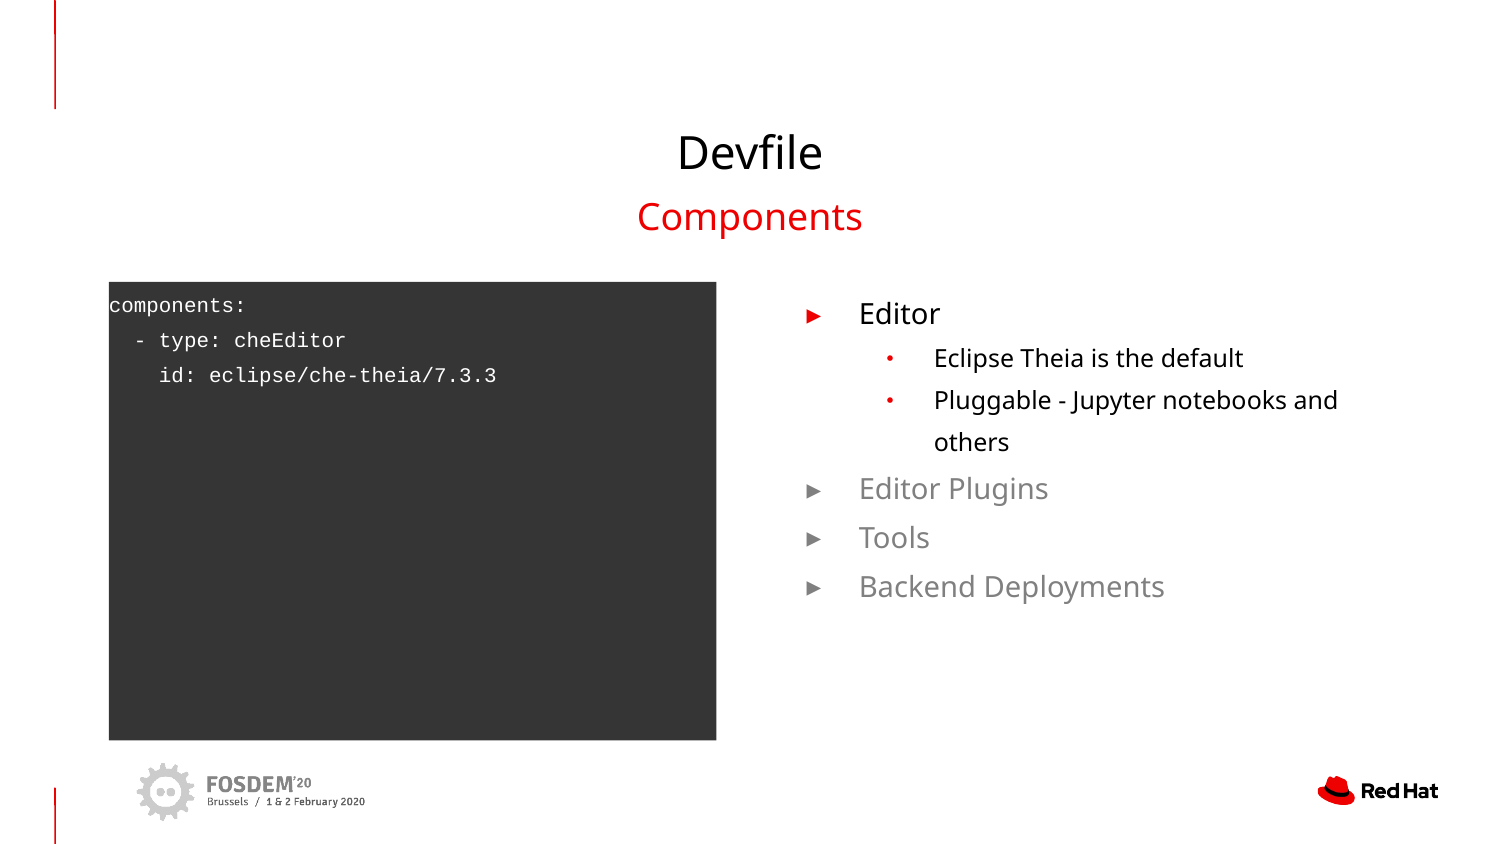

#
Devfile
Components
components:
 - type: cheEditor
 id: eclipse/che-theia/7.3.3
Editor
Eclipse Theia is the default
Pluggable - Jupyter notebooks and others
Editor Plugins
Tools
Backend Deployments